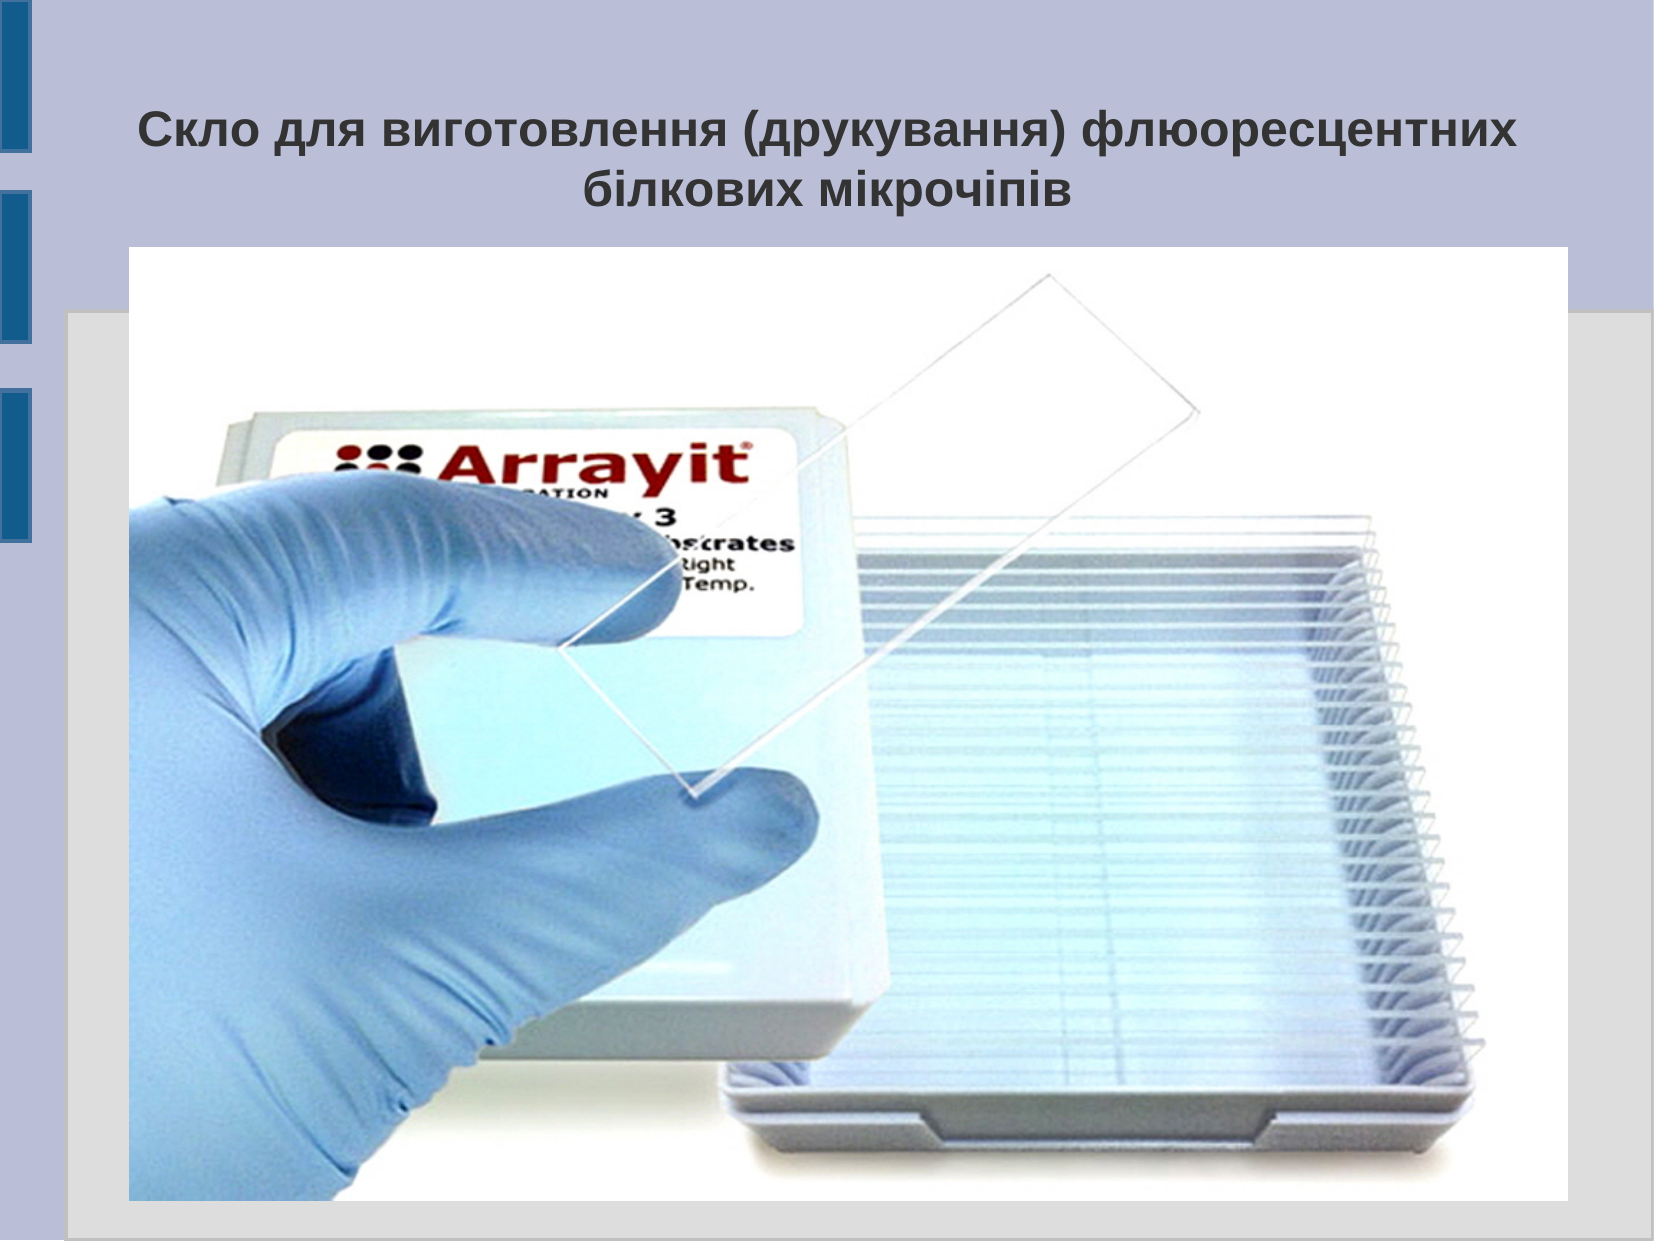

# Скло для виготовлення (друкування) флюоресцентних білкових мікрочіпів